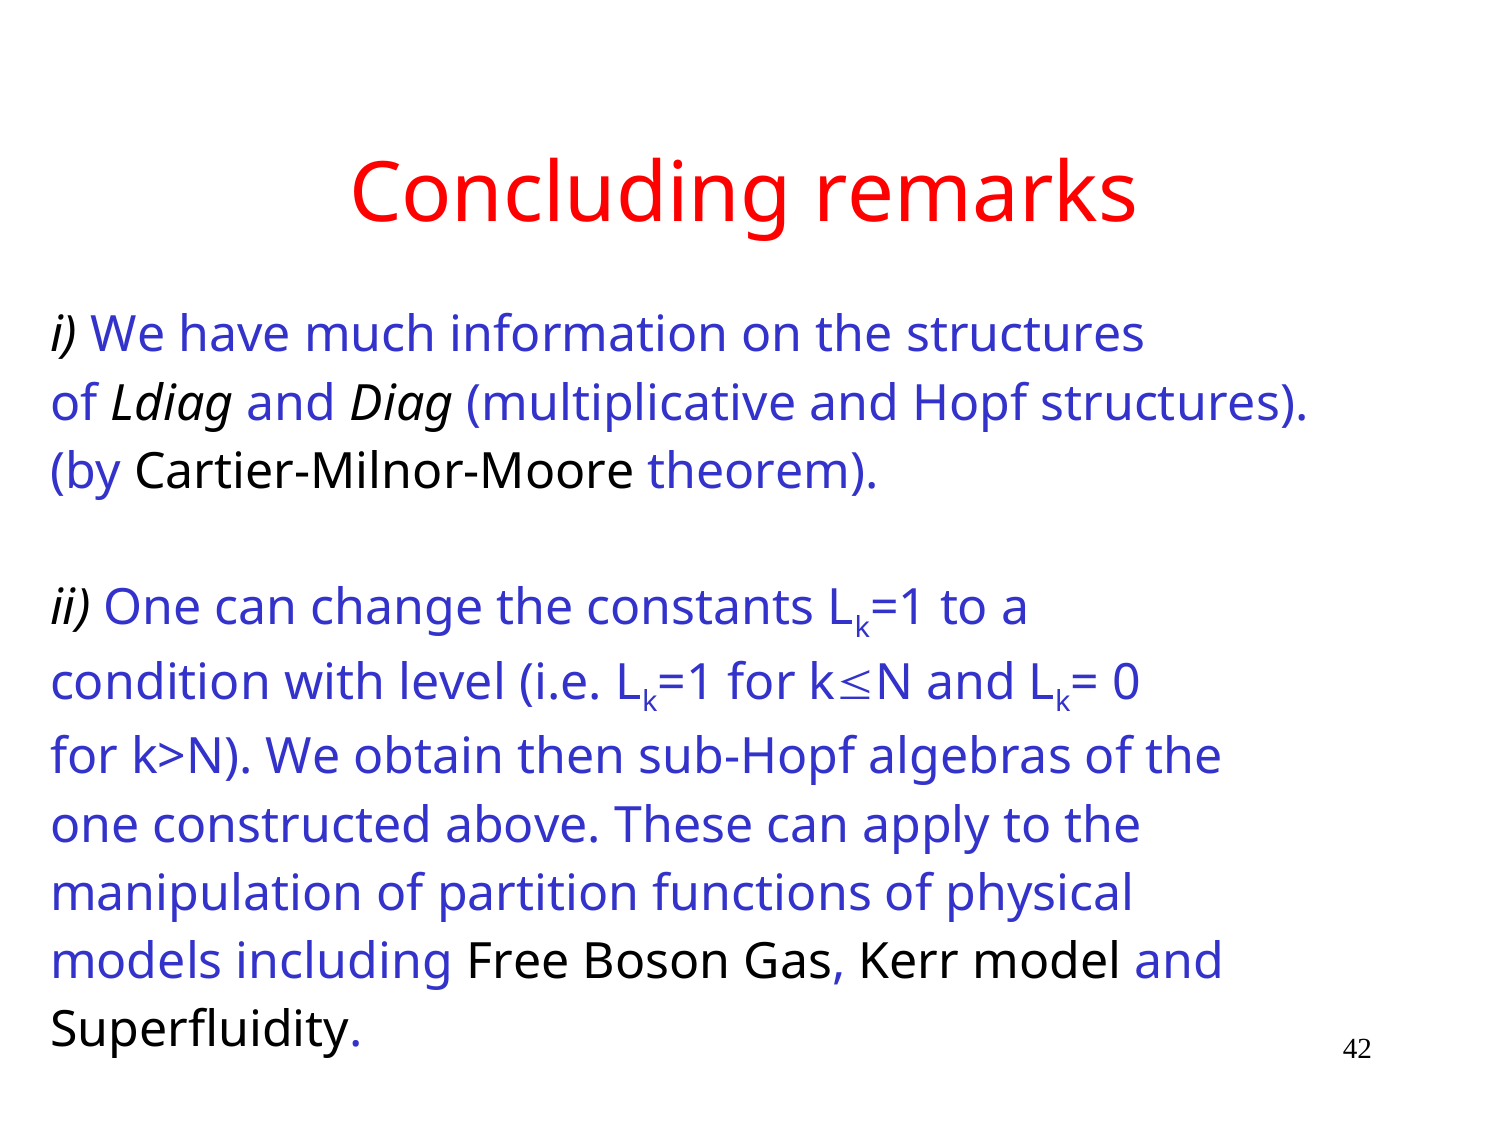

Concluding remarks
i) We have much information on the structures
of Ldiag and Diag (multiplicative and Hopf structures).
(by Cartier-Milnor-Moore theorem).
ii) One can change the constants Lk=1 to a
condition with level (i.e. Lk=1 for kN and Lk= 0
for k>N). We obtain then sub-Hopf algebras of the
one constructed above. These can apply to the
manipulation of partition functions of physical
models including Free Boson Gas, Kerr model and
Superfluidity.
42